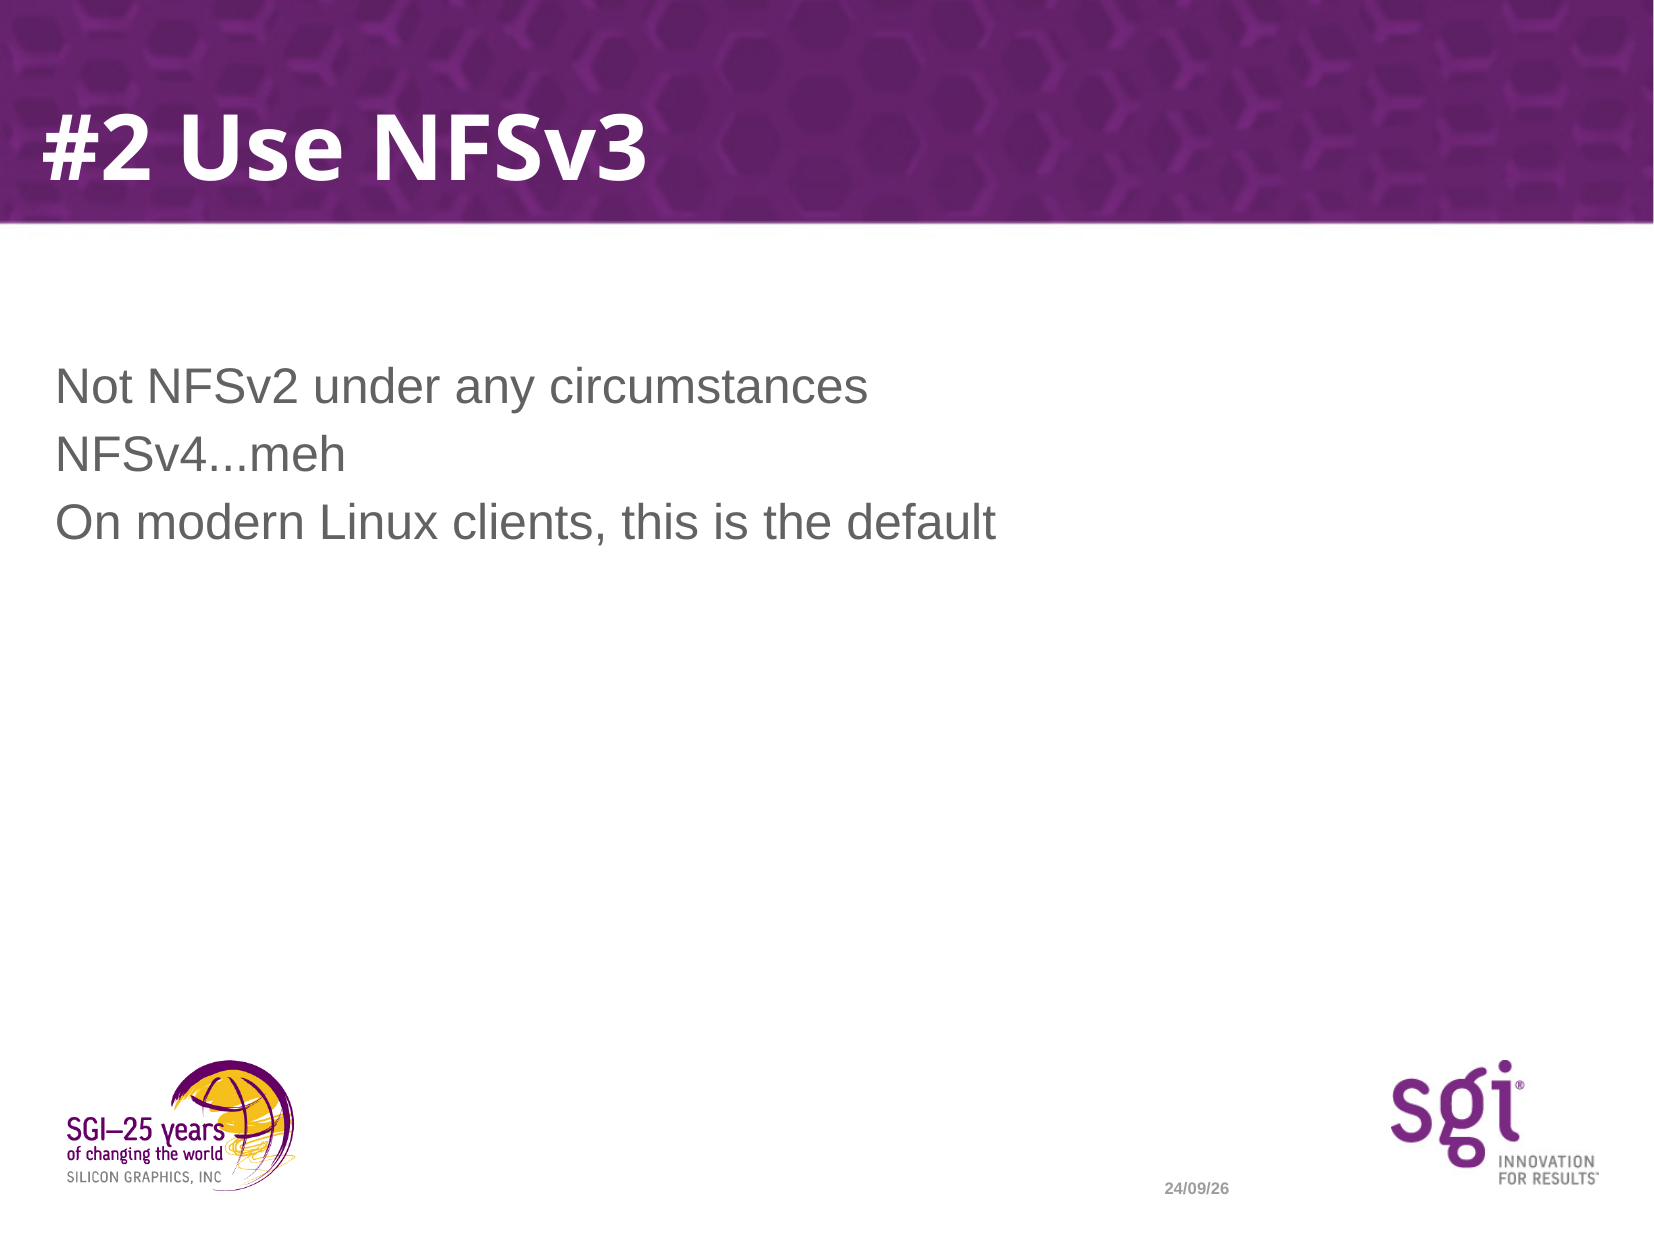

# #2 Use NFSv3
Not NFSv2 under any circumstances
NFSv4...meh
On modern Linux clients, this is the default